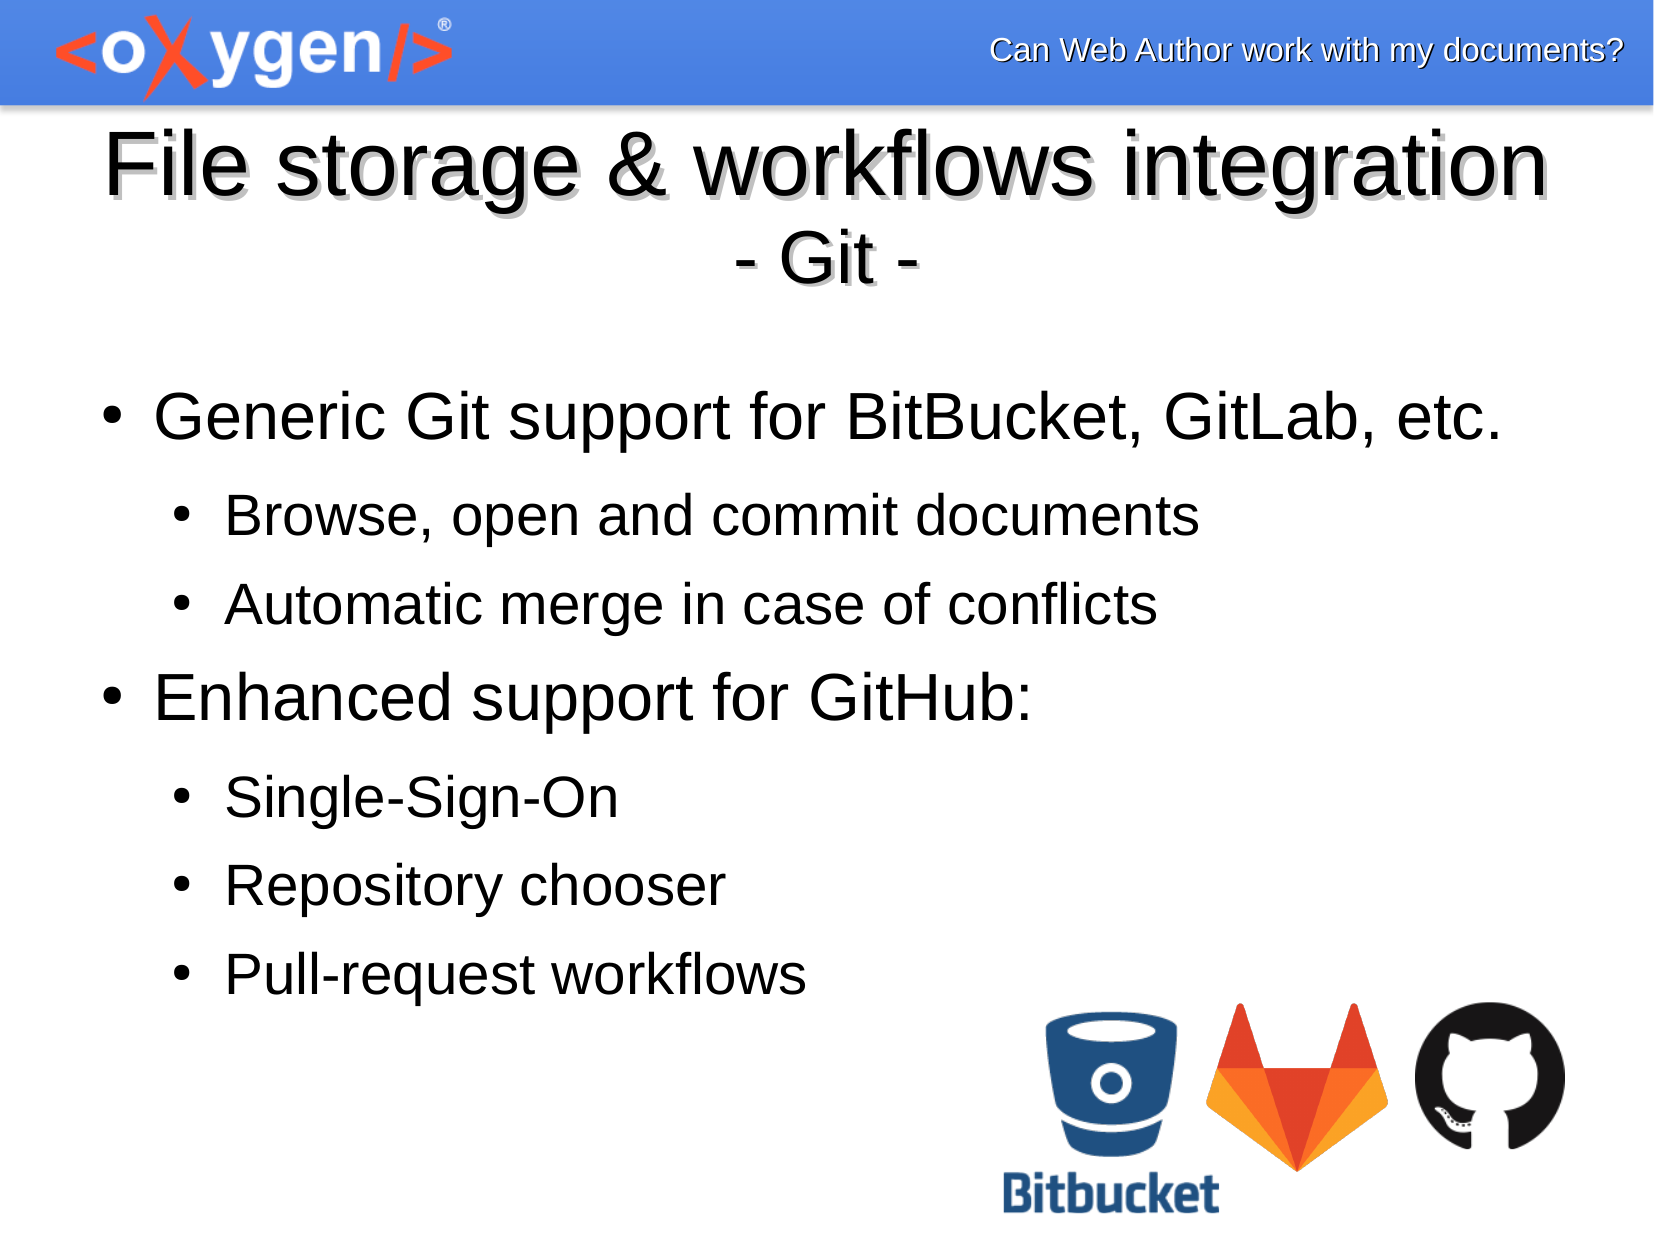

# File storage & workflows integration - Git -
Generic Git support for BitBucket, GitLab, etc.
Browse, open and commit documents
Automatic merge in case of conflicts
Enhanced support for GitHub:
Single-Sign-On
Repository chooser
Pull-request workflows